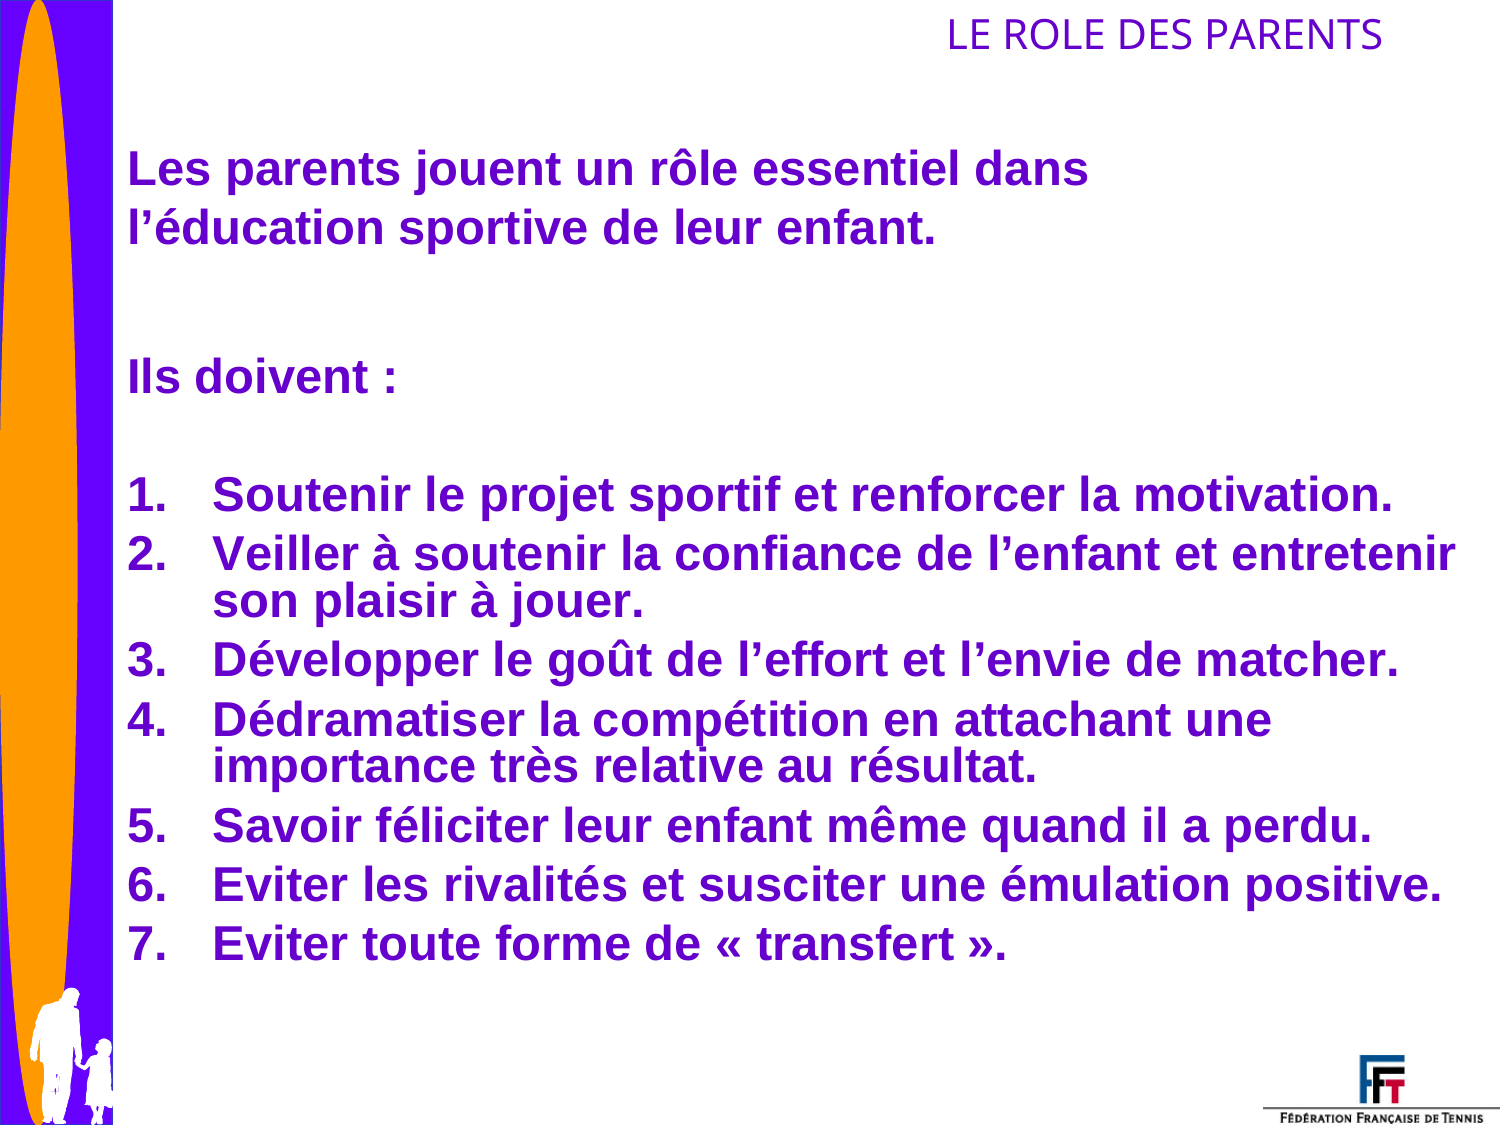

LE ROLE DES PARENTS
# Les parents jouent un rôle essentiel dans
l’éducation sportive de leur enfant.
Ils doivent :
Soutenir le projet sportif et renforcer la motivation.
Veiller à soutenir la confiance de l’enfant et entretenir son plaisir à jouer.
Développer le goût de l’effort et l’envie de matcher.
Dédramatiser la compétition en attachant une importance très relative au résultat.
Savoir féliciter leur enfant même quand il a perdu.
Eviter les rivalités et susciter une émulation positive.
Eviter toute forme de « transfert ».